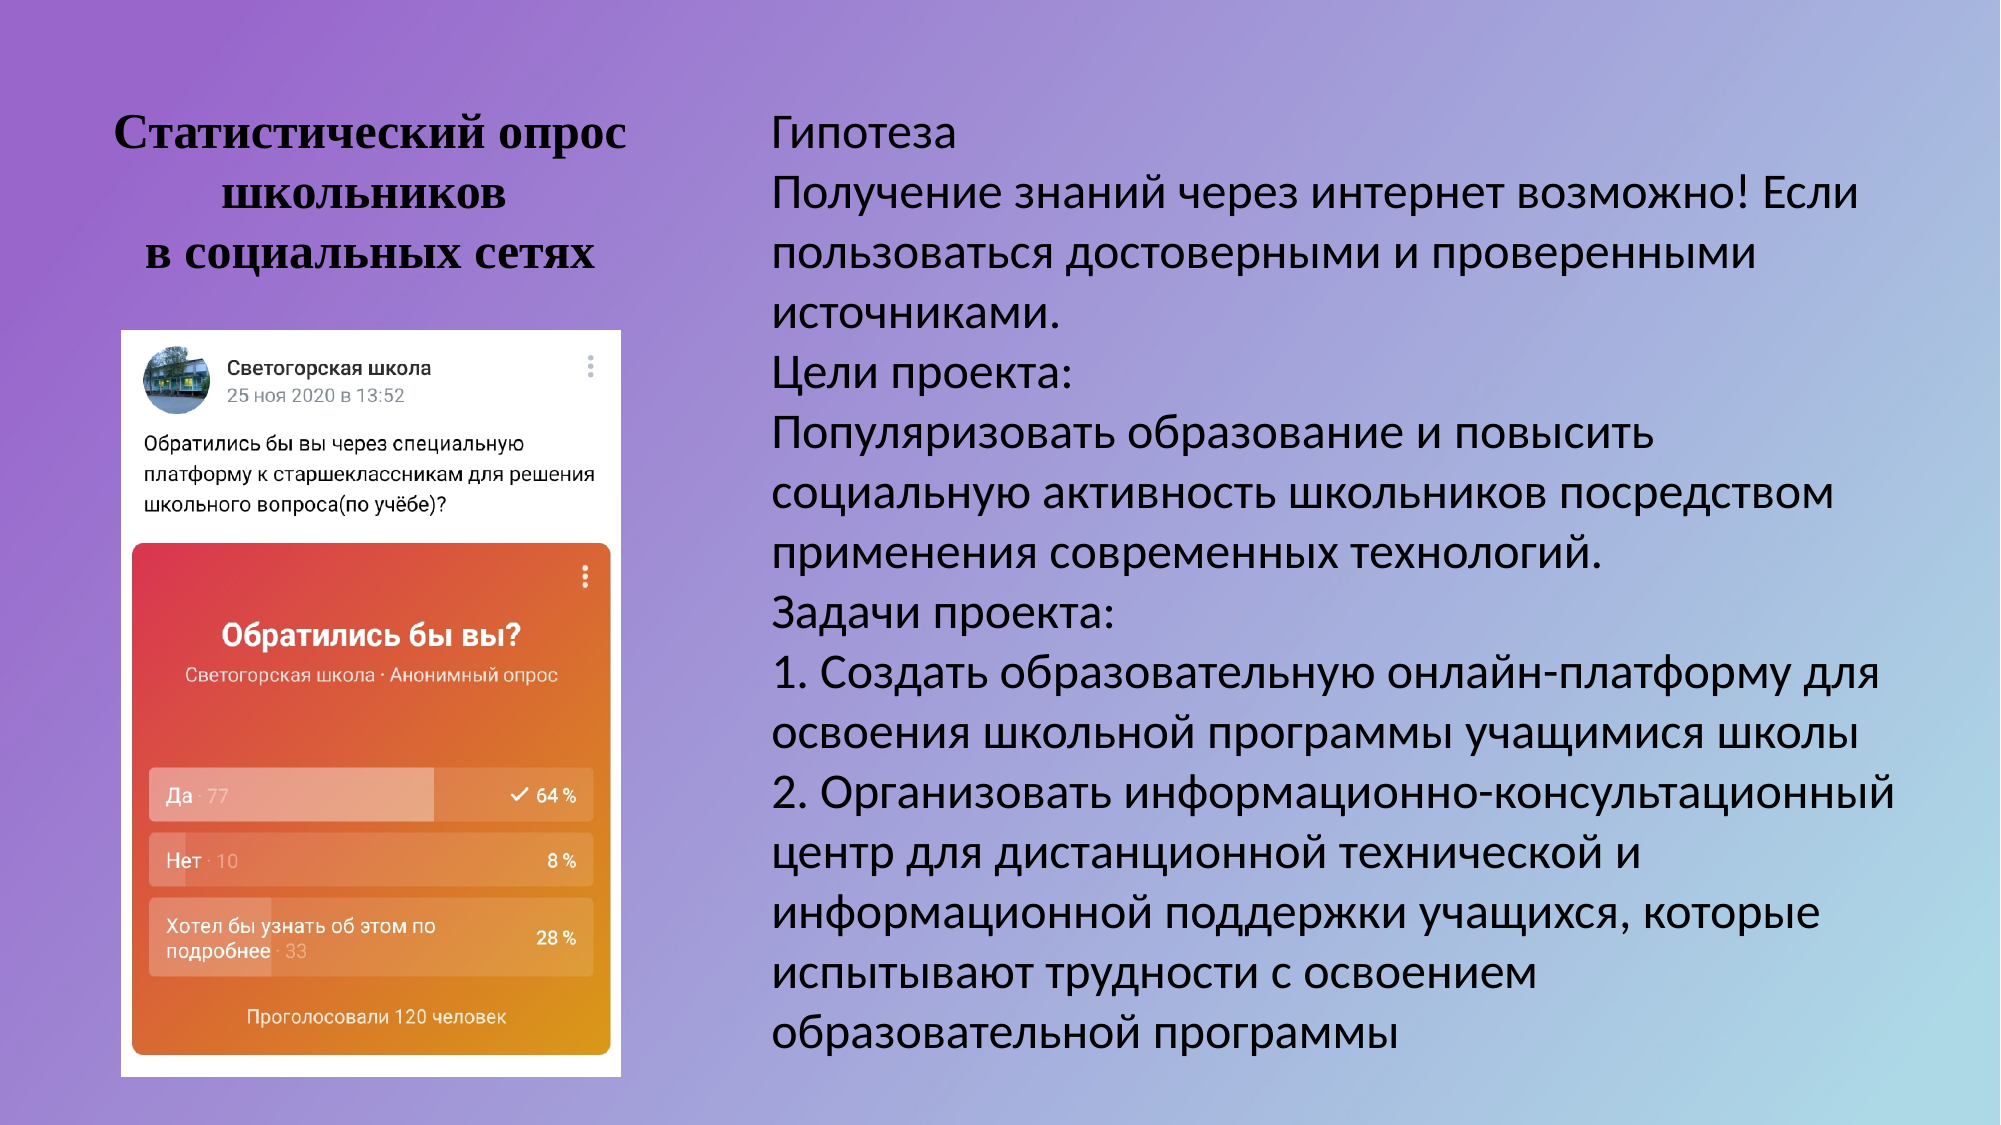

#
Статистический опрос школьников
в социальных сетях
Гипотеза
Получение знаний через интернет возможно! Если пользоваться достоверными и проверенными источниками.
Цели проекта:
Популяризовать образование и повысить социальную активность школьников посредством применения современных технологий.
Задачи проекта:
1. Создать образовательную онлайн-платформу для освоения школьной программы учащимися школы
2. Организовать информационно-консультационный центр для дистанционной технической и информационной поддержки учащихся, которые испытывают трудности с освоением образовательной программы